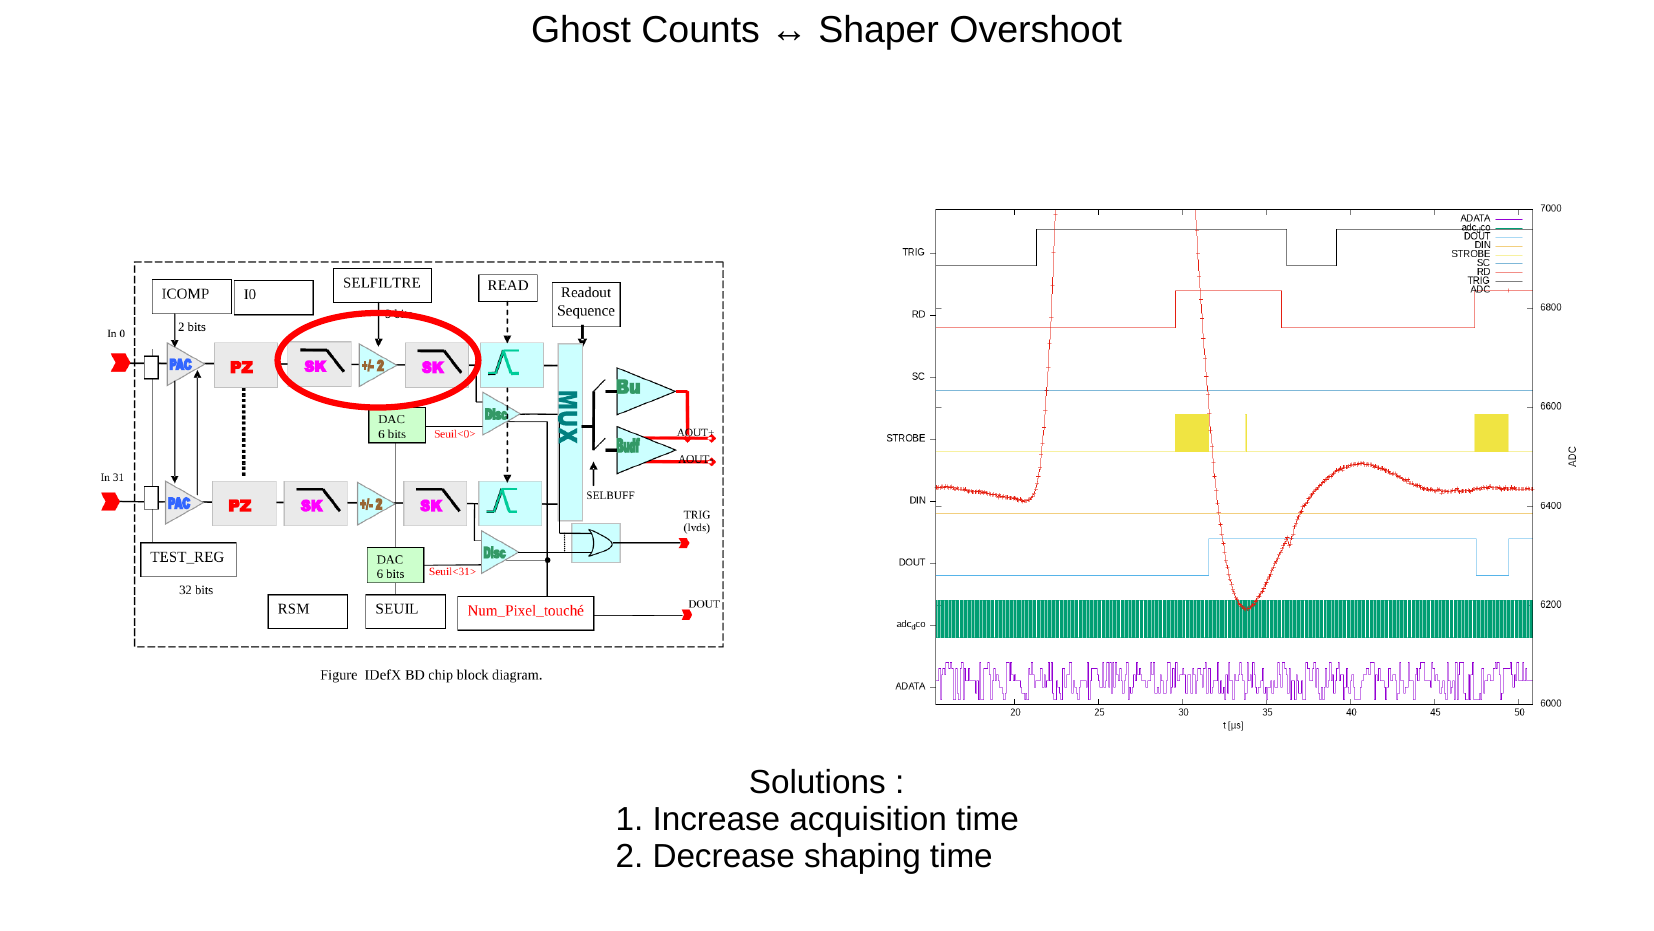

Ghost Counts ↔ Shaper Overshoot
Solutions :
1. Increase acquisition time
2. Decrease shaping time